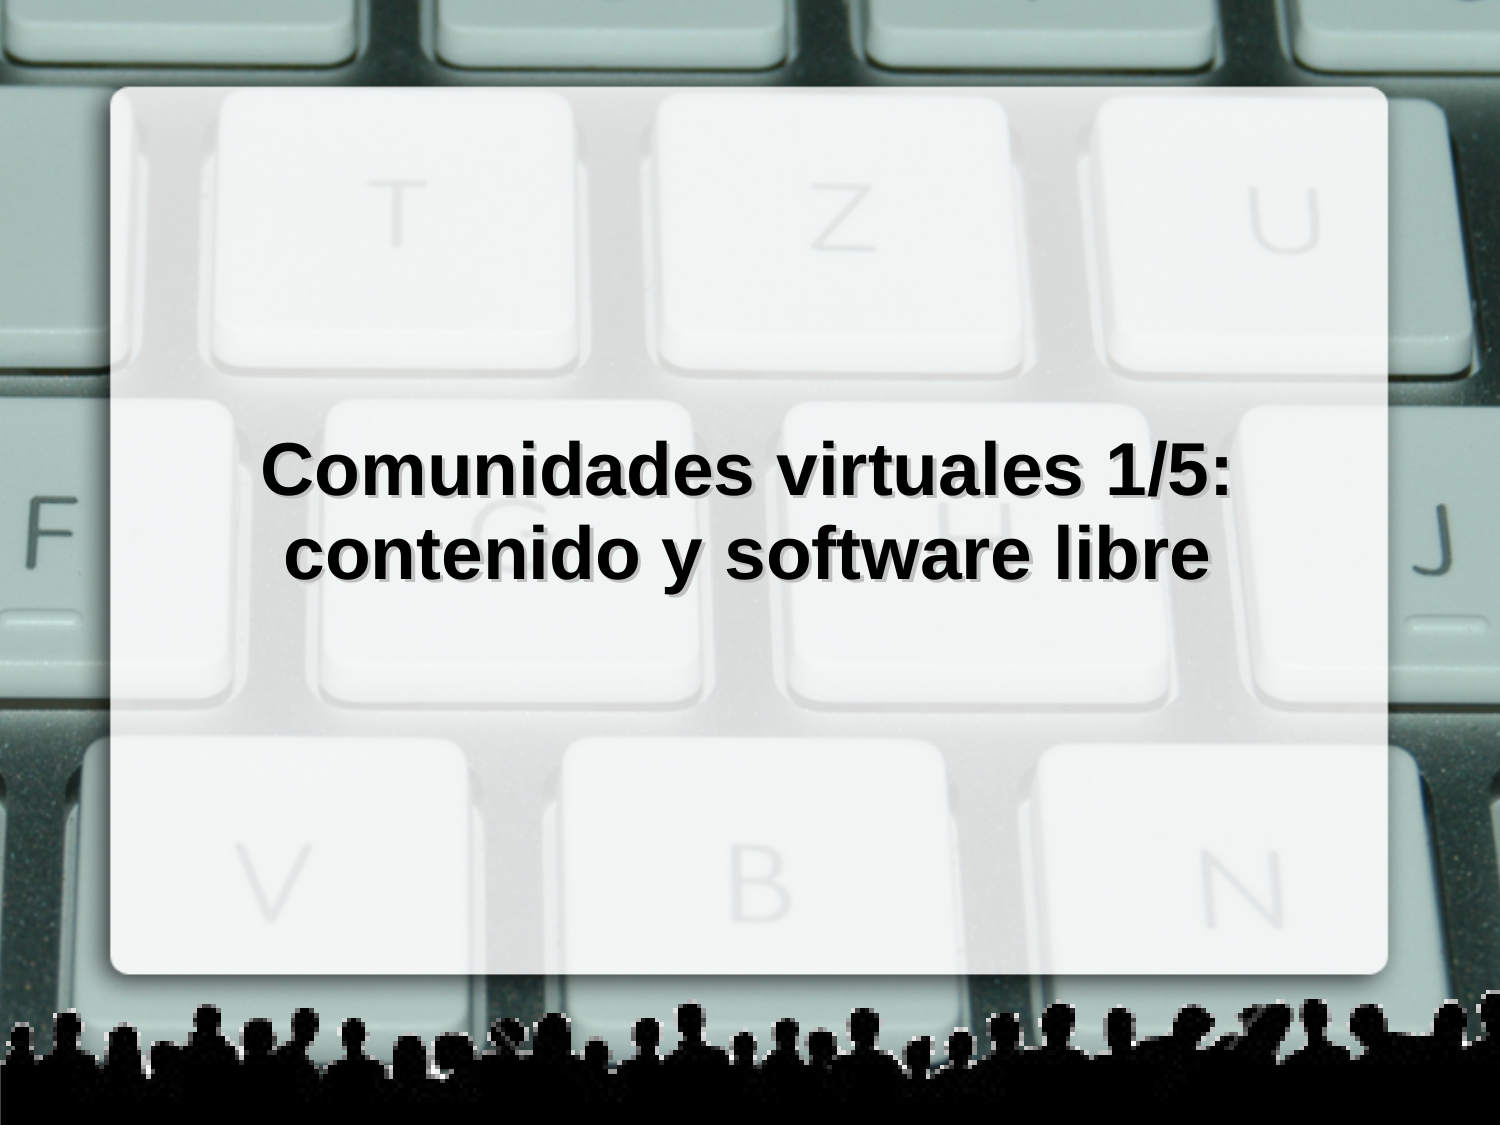

# Comunidades virtuales 1/5: contenido y software libre